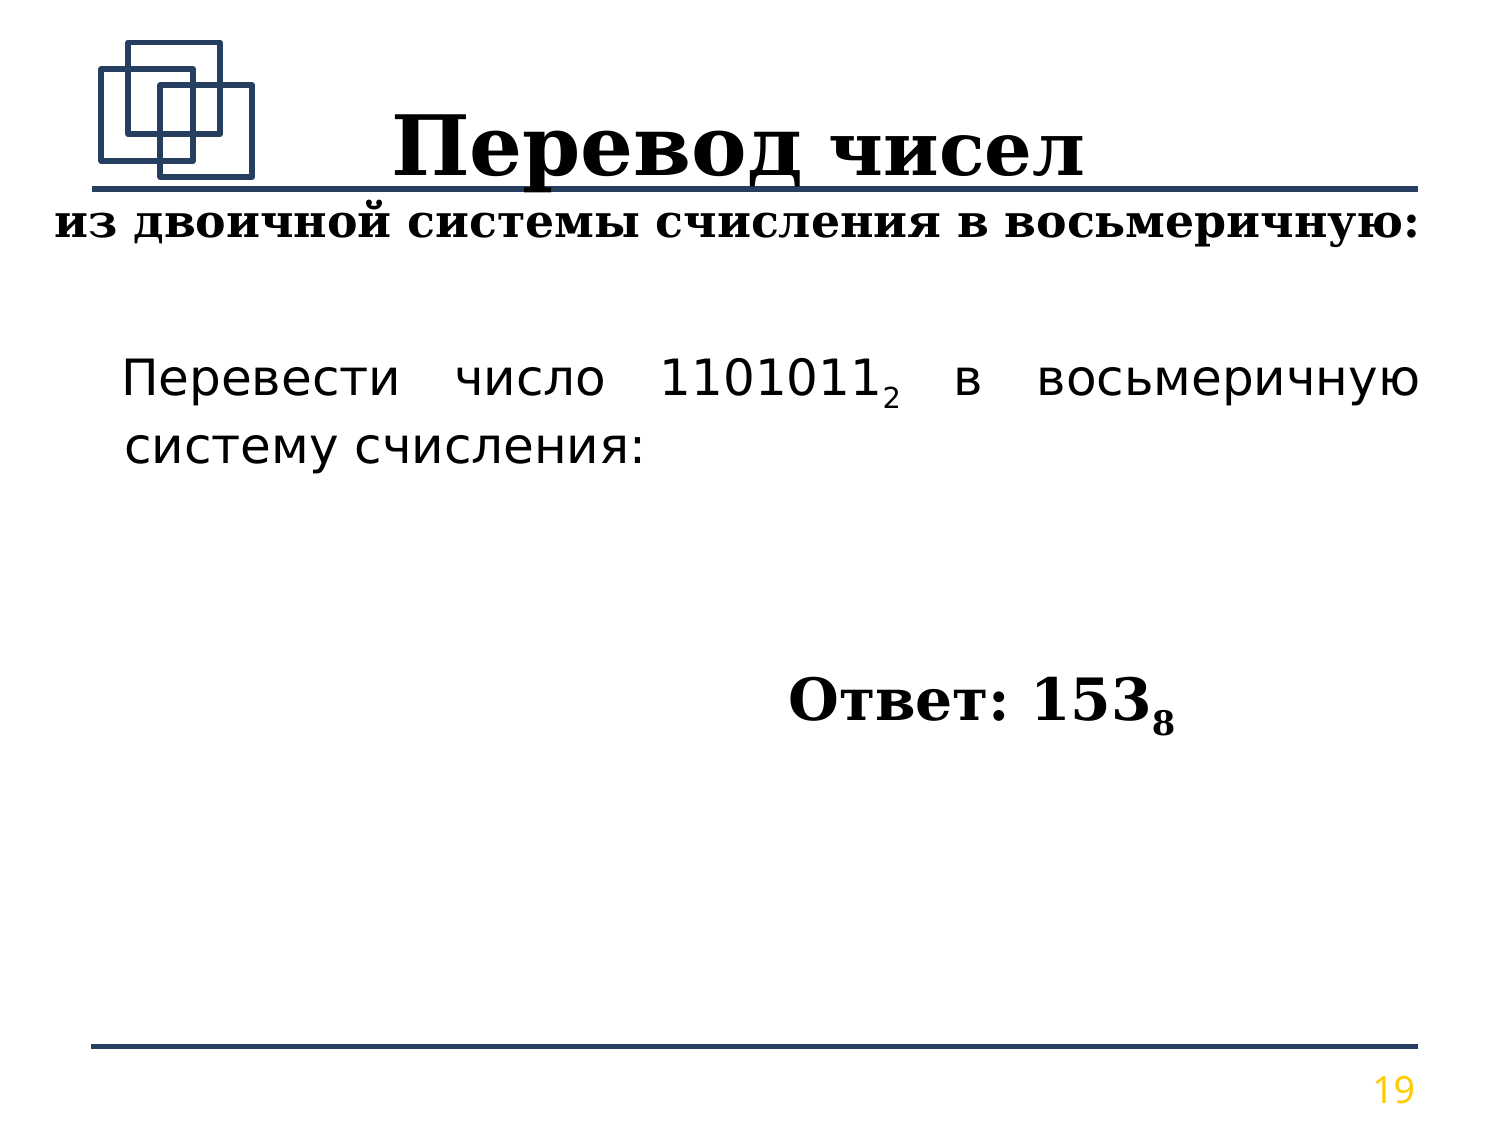

# Перевод чисел из двоичной системы счисления в восьмеричную:
 Перевести число 11010112 в восьмеричную систему счисления:
Ответ: 1538